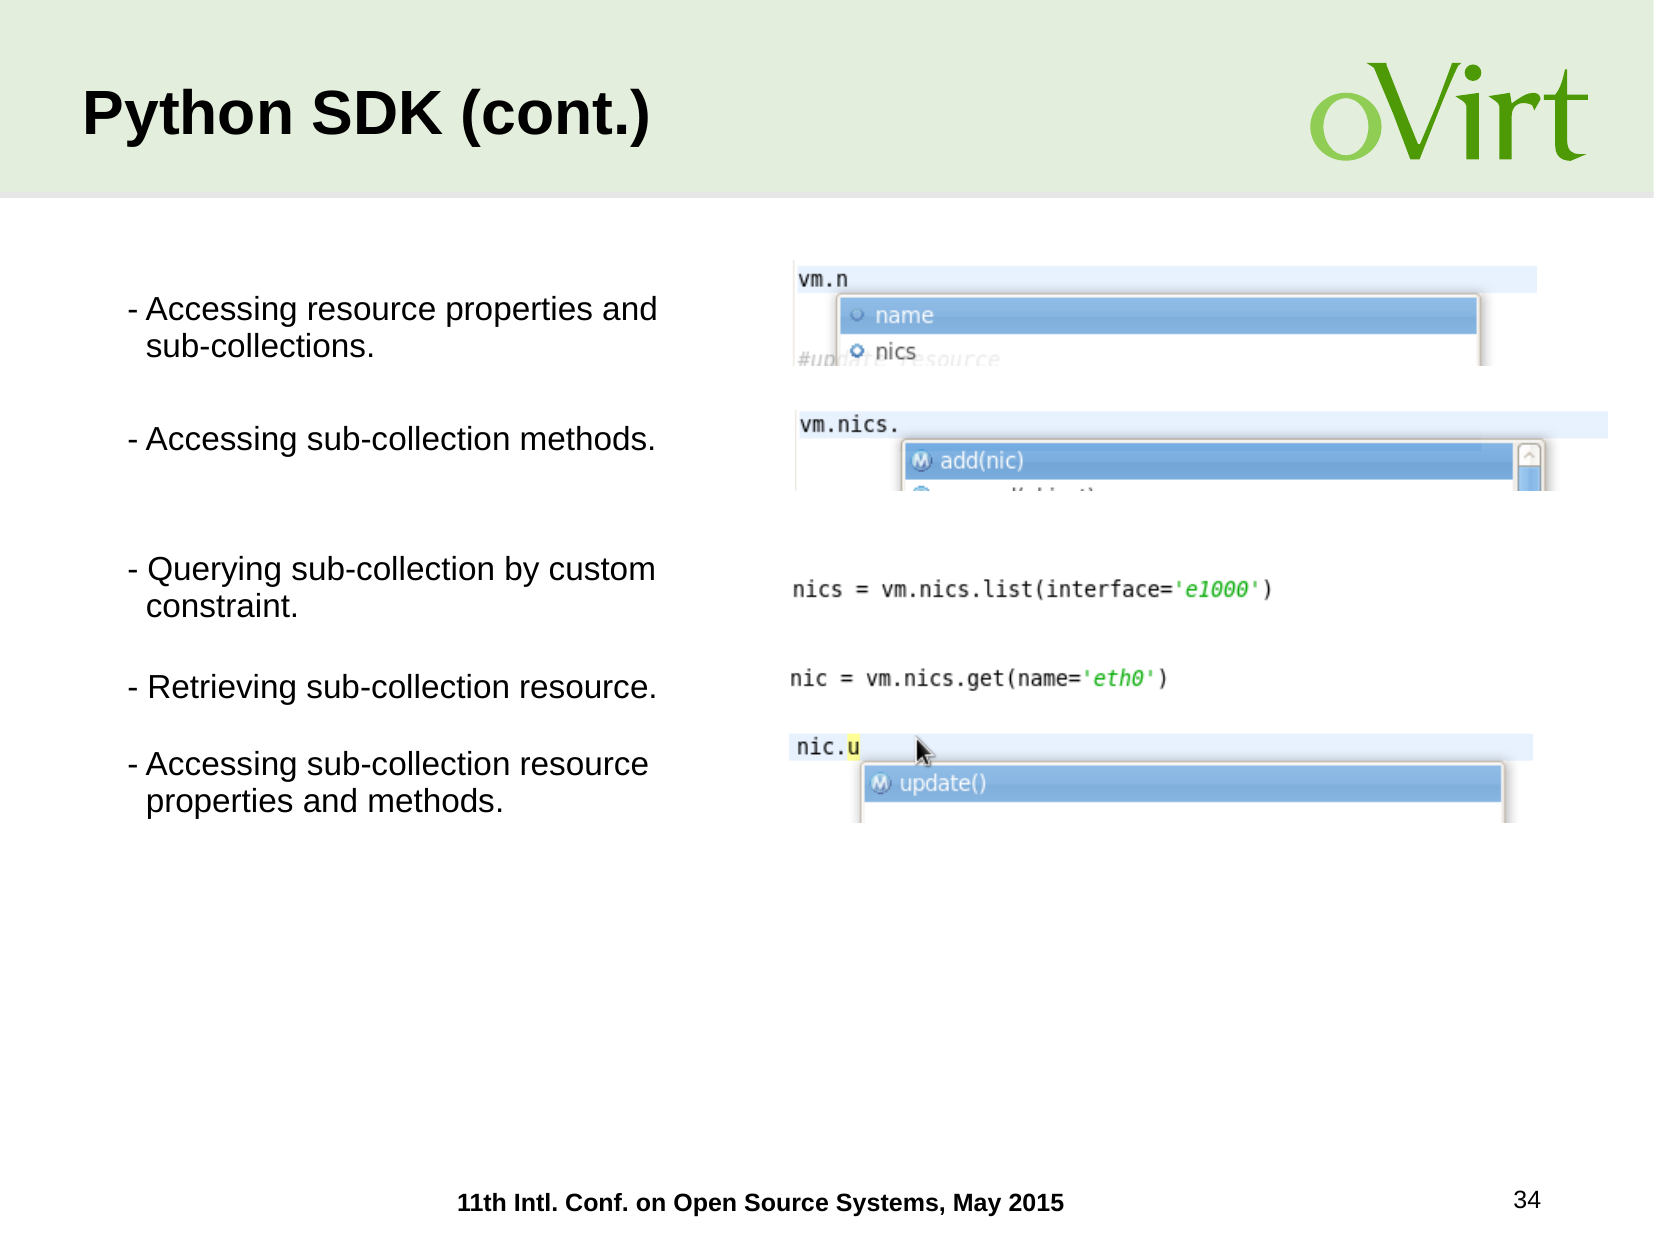

# Python SDK (cont.)
- Accessing resource properties and
 sub-collections.
- Accessing sub-collection methods.
- Querying sub-collection by custom
 constraint.
- Retrieving sub-collection resource.
- Accessing sub-collection resource
 properties and methods.